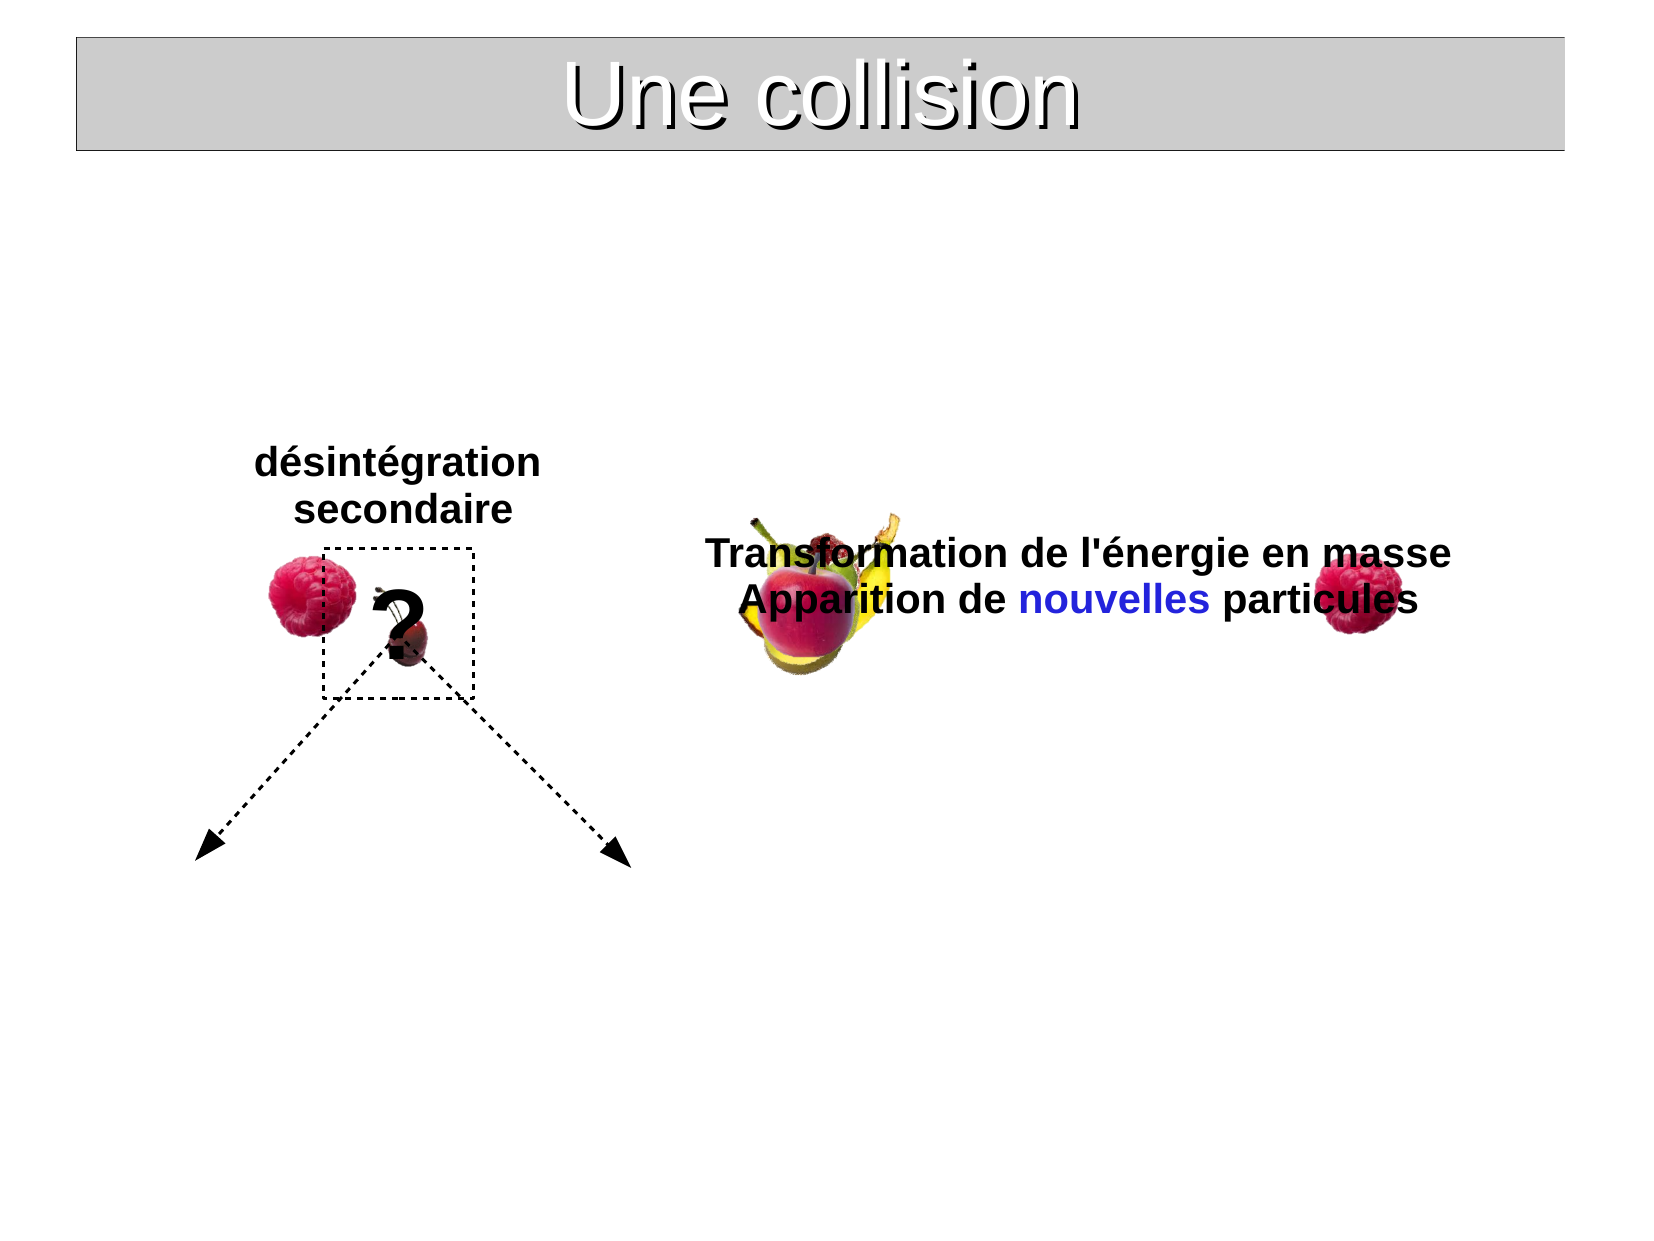

# Une collision
désintégration
secondaire
Transformation de l'énergie en masse
Apparition de nouvelles particules
?